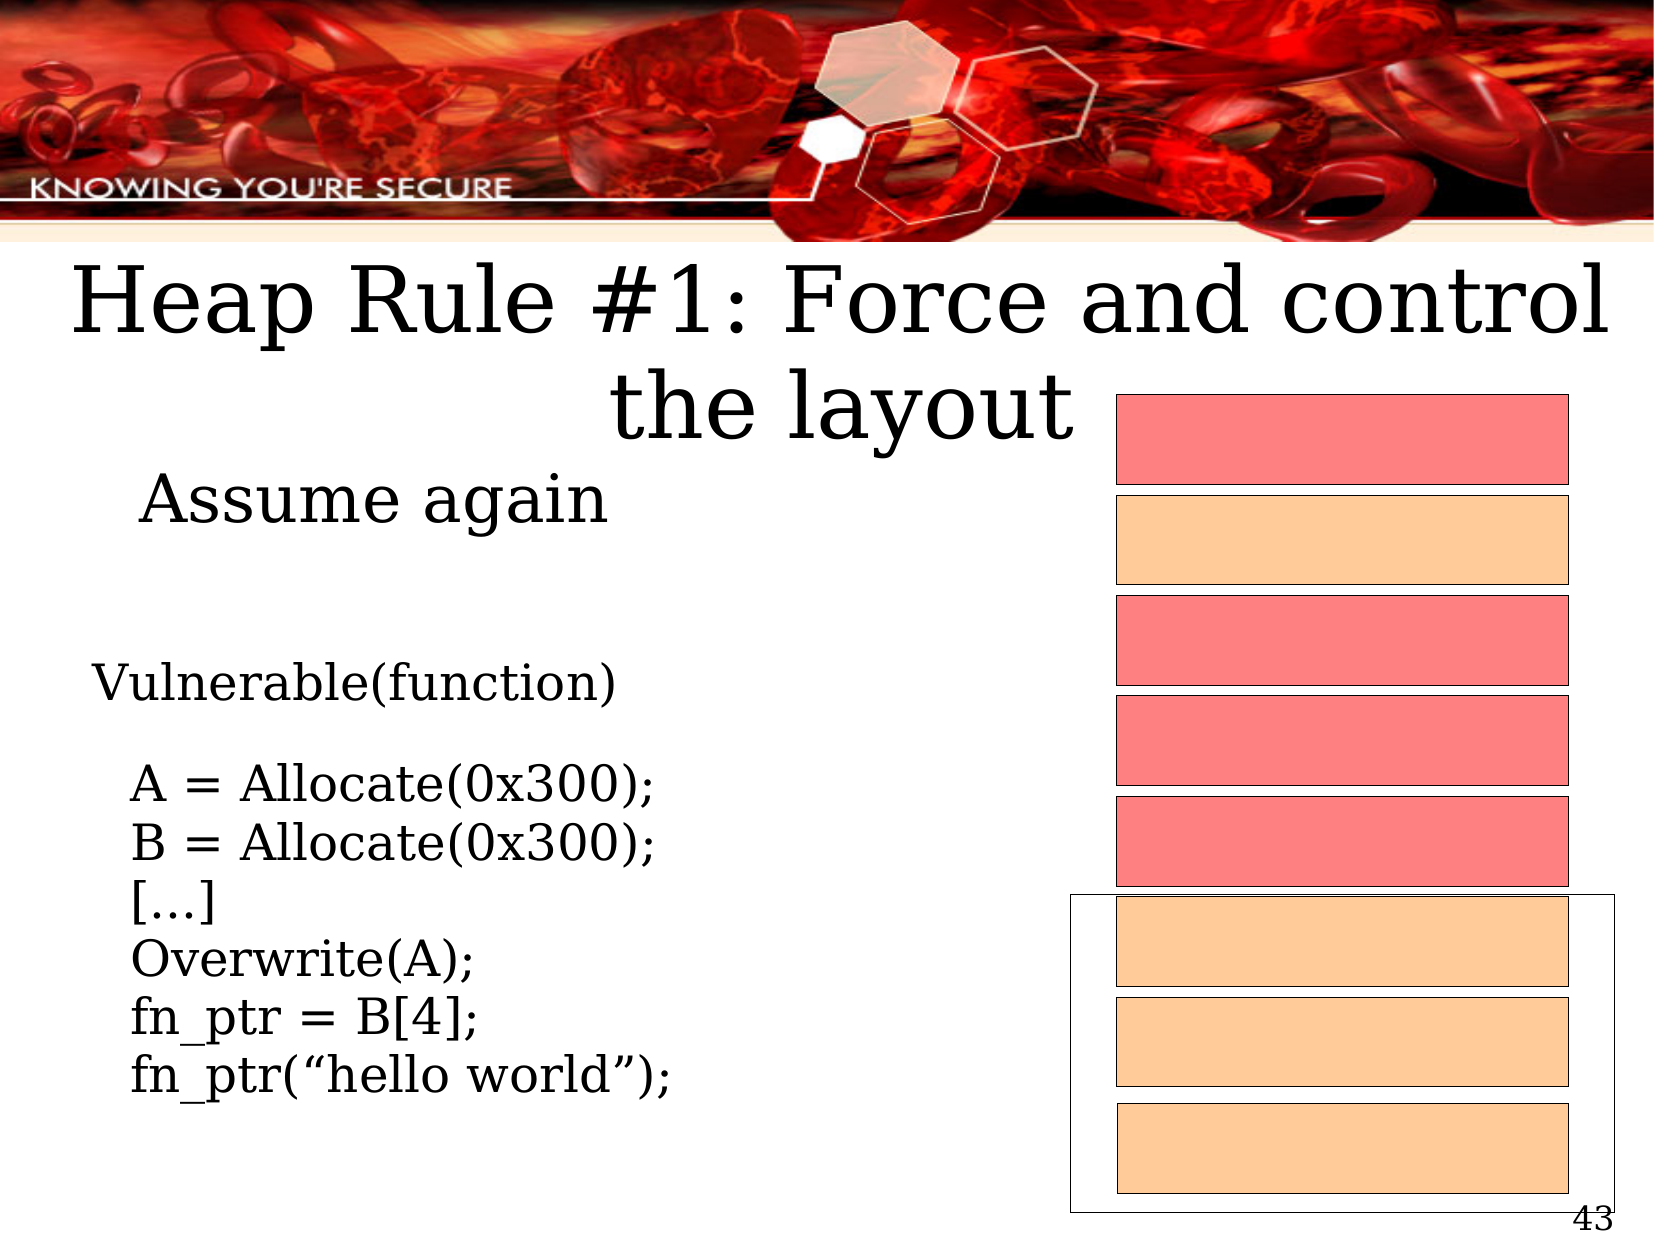

# Heap Rule #1: Force and control the layout
Assume again
Vulnerable(function)
A = Allocate(0x300);
B = Allocate(0x300);
[...]
Overwrite(A);
fn_ptr = B[4];
fn_ptr(“hello world”);